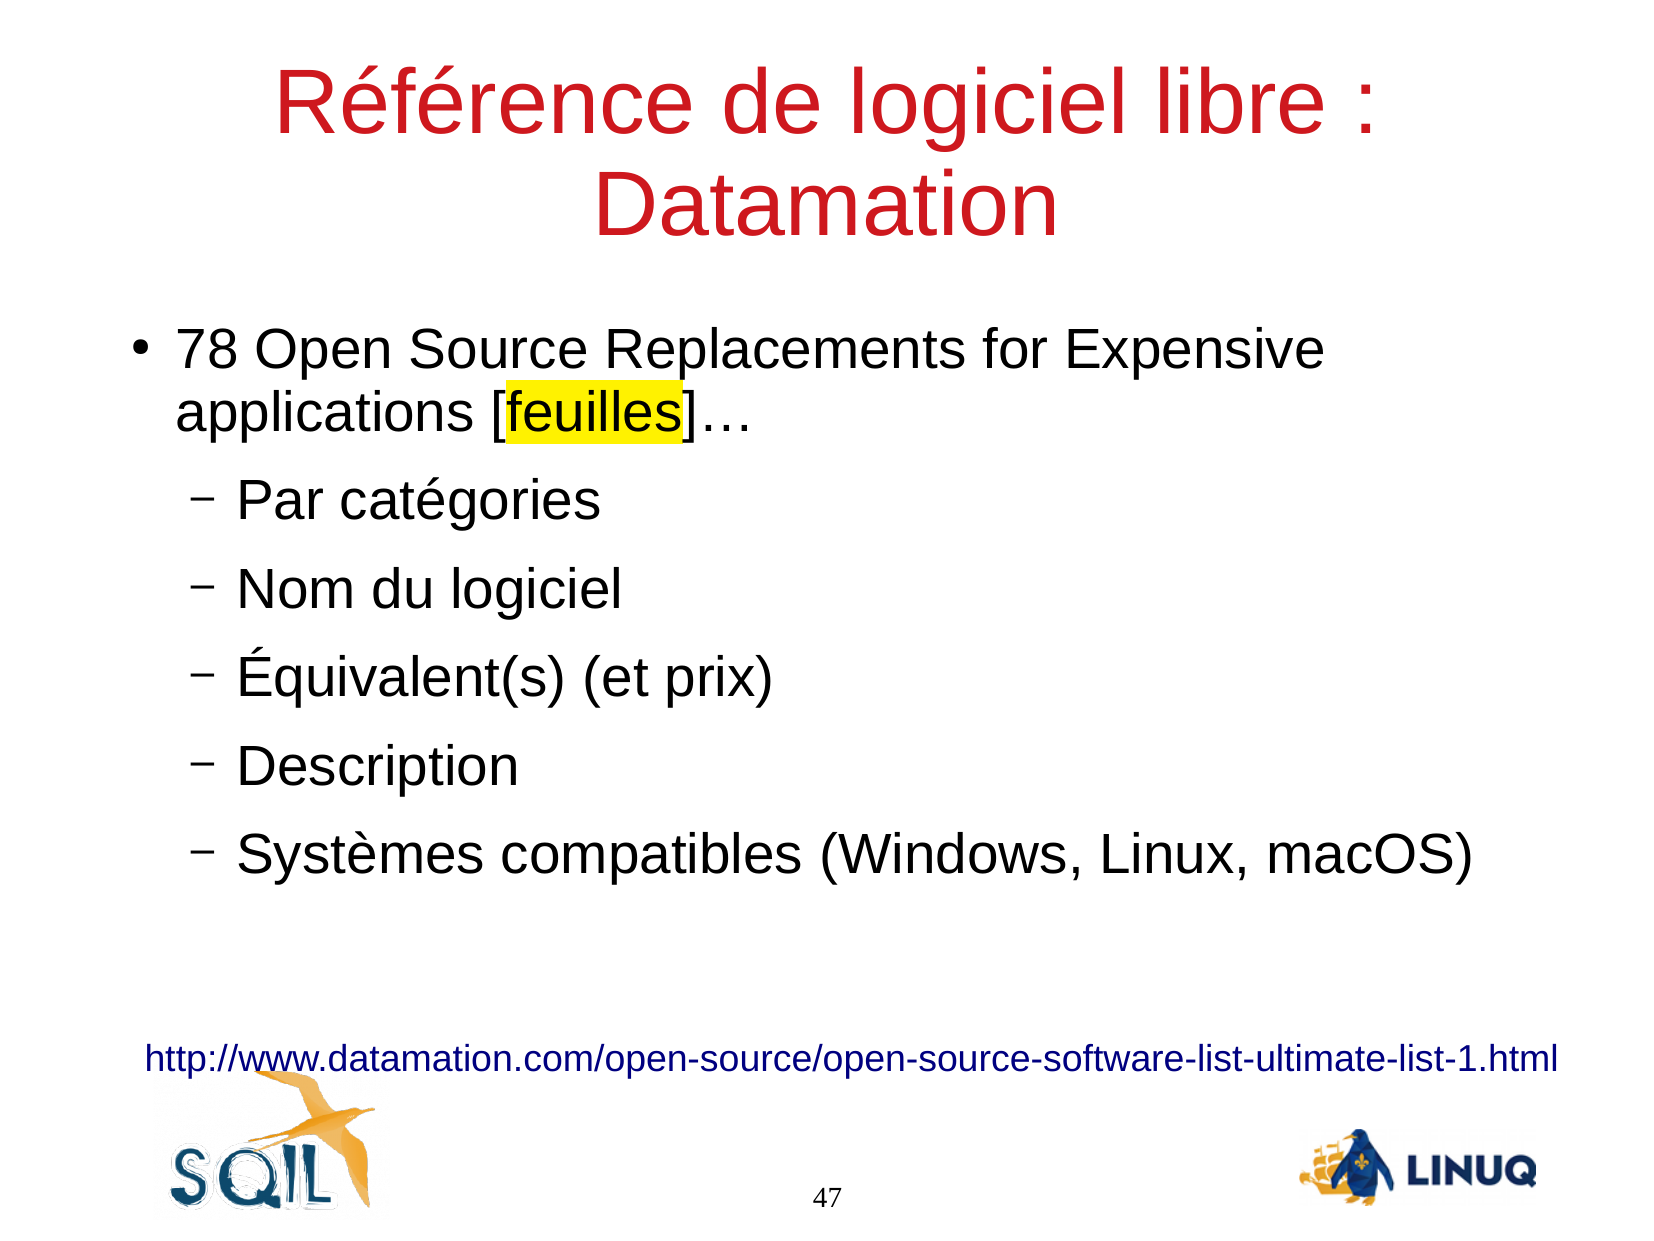

# Référence de logiciel libre : Datamation
78 Open Source Replacements for Expensive applications [feuilles]…
Par catégories
Nom du logiciel
Équivalent(s) (et prix)
Description
Systèmes compatibles (Windows, Linux, macOS)
http://www.datamation.com/open-source/open-source-software-list-ultimate-list-1.html